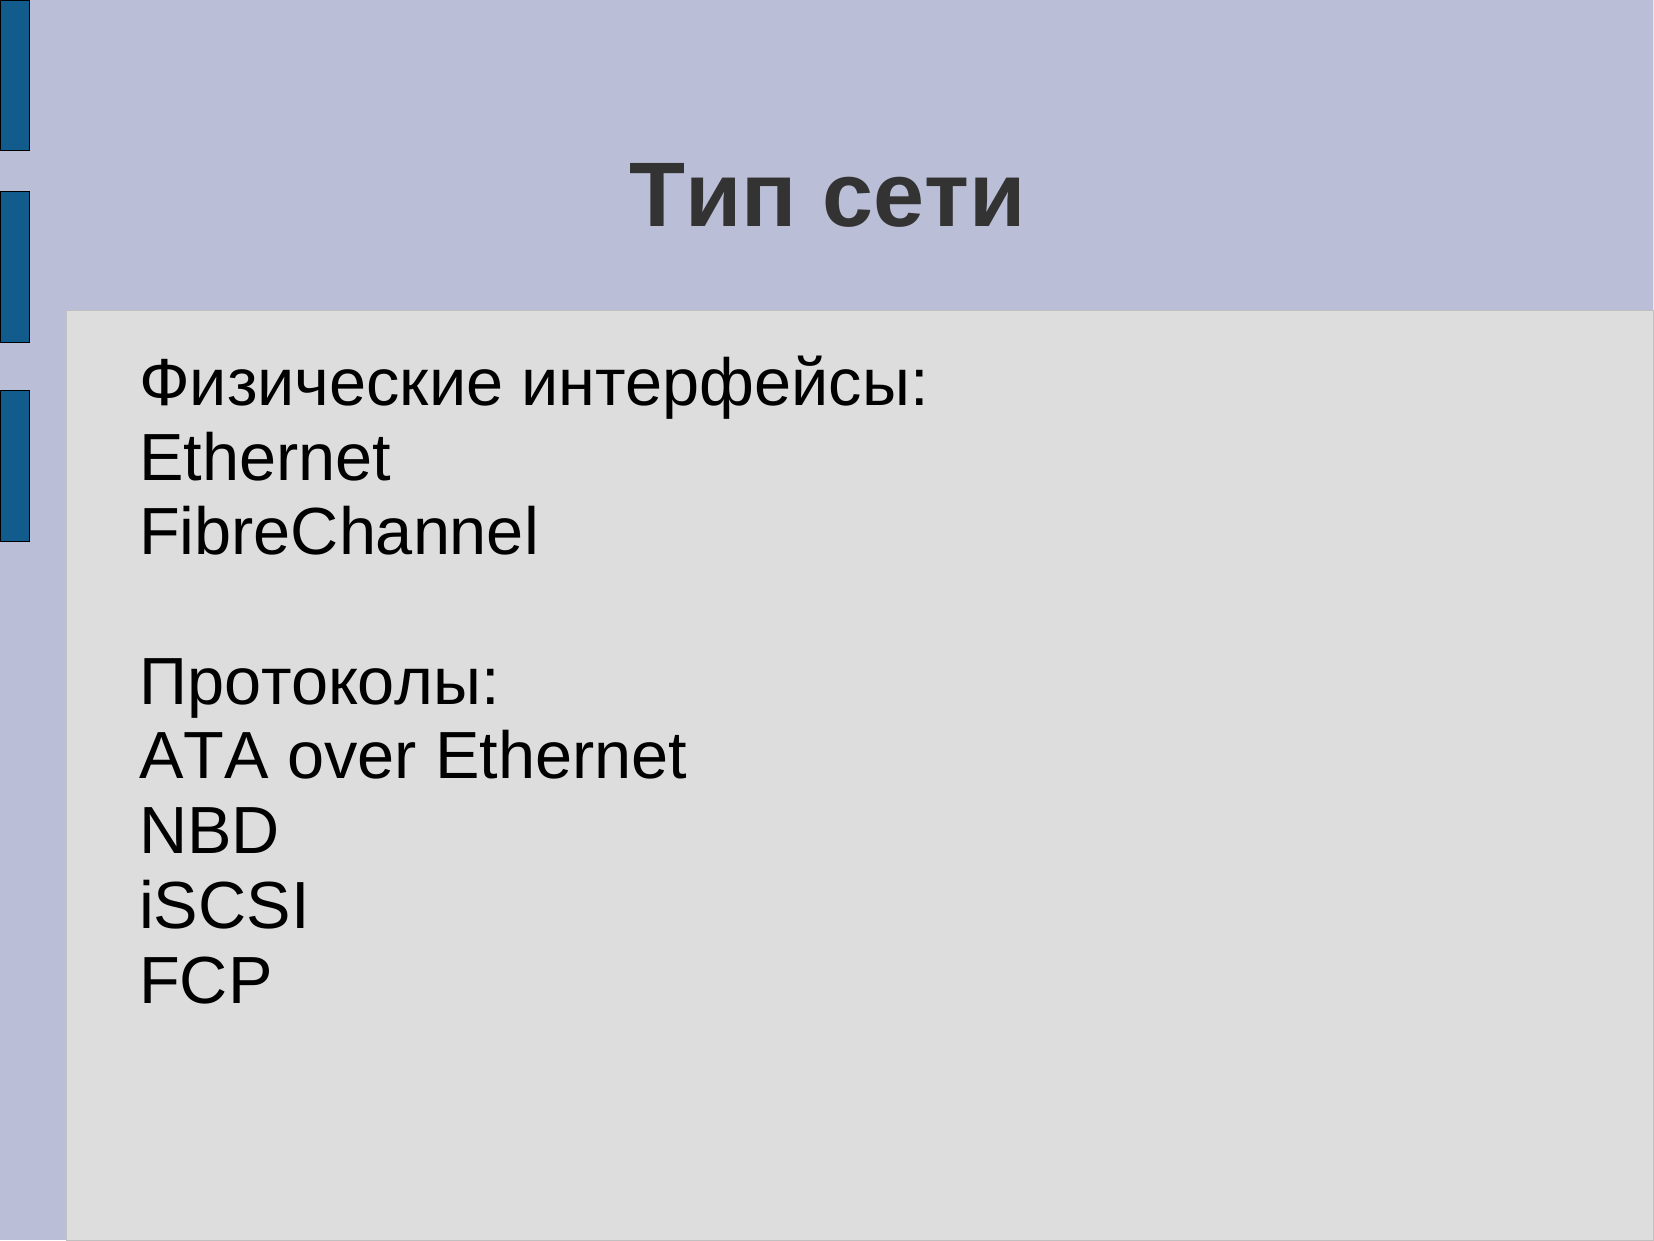

# Тип сети
Физические интерфейсы:
Ethernet
FibreChannel
Протоколы:
ATA over Ethernet
NBD
iSCSI
FCP